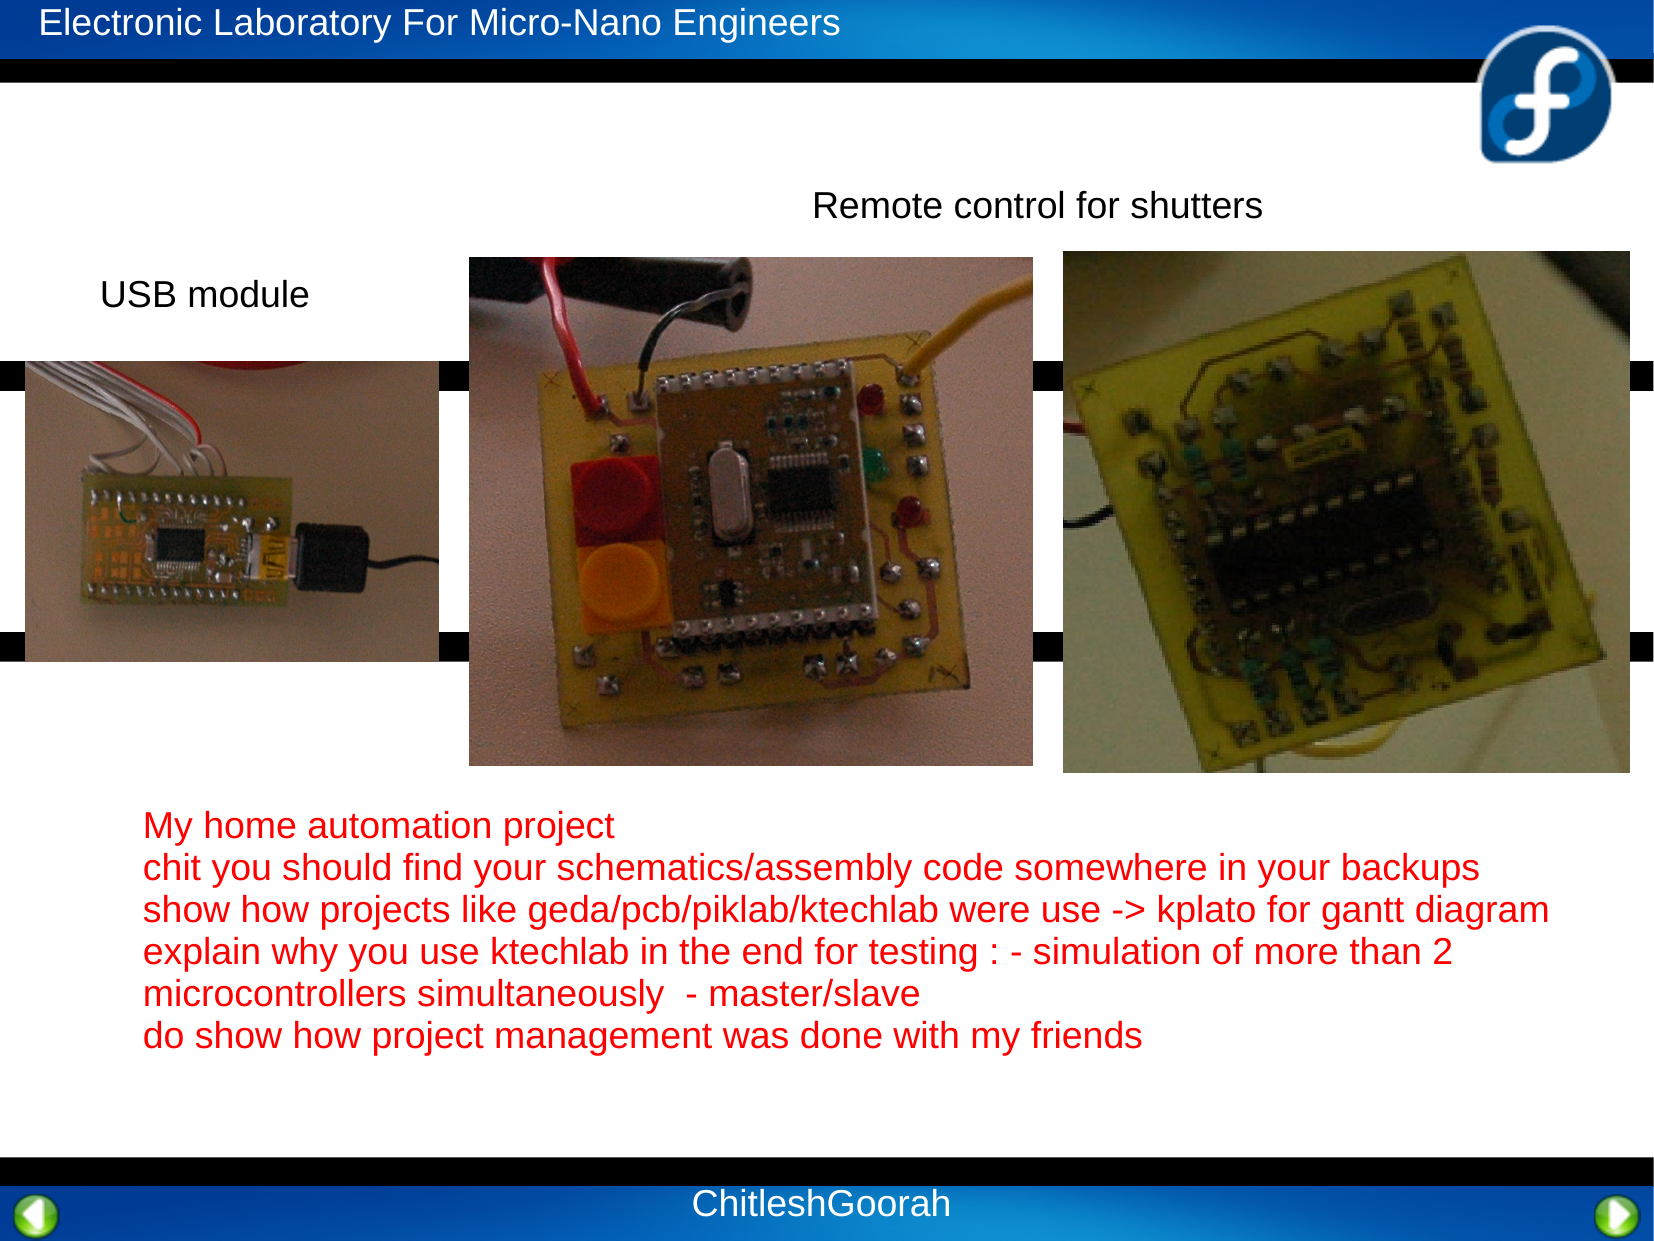

Remote control for shutters
USB module
My home automation project
chit you should find your schematics/assembly code somewhere in your backups
show how projects like geda/pcb/piklab/ktechlab were use -> kplato for gantt diagram
explain why you use ktechlab in the end for testing : - simulation of more than 2
microcontrollers simultaneously - master/slave
do show how project management was done with my friends